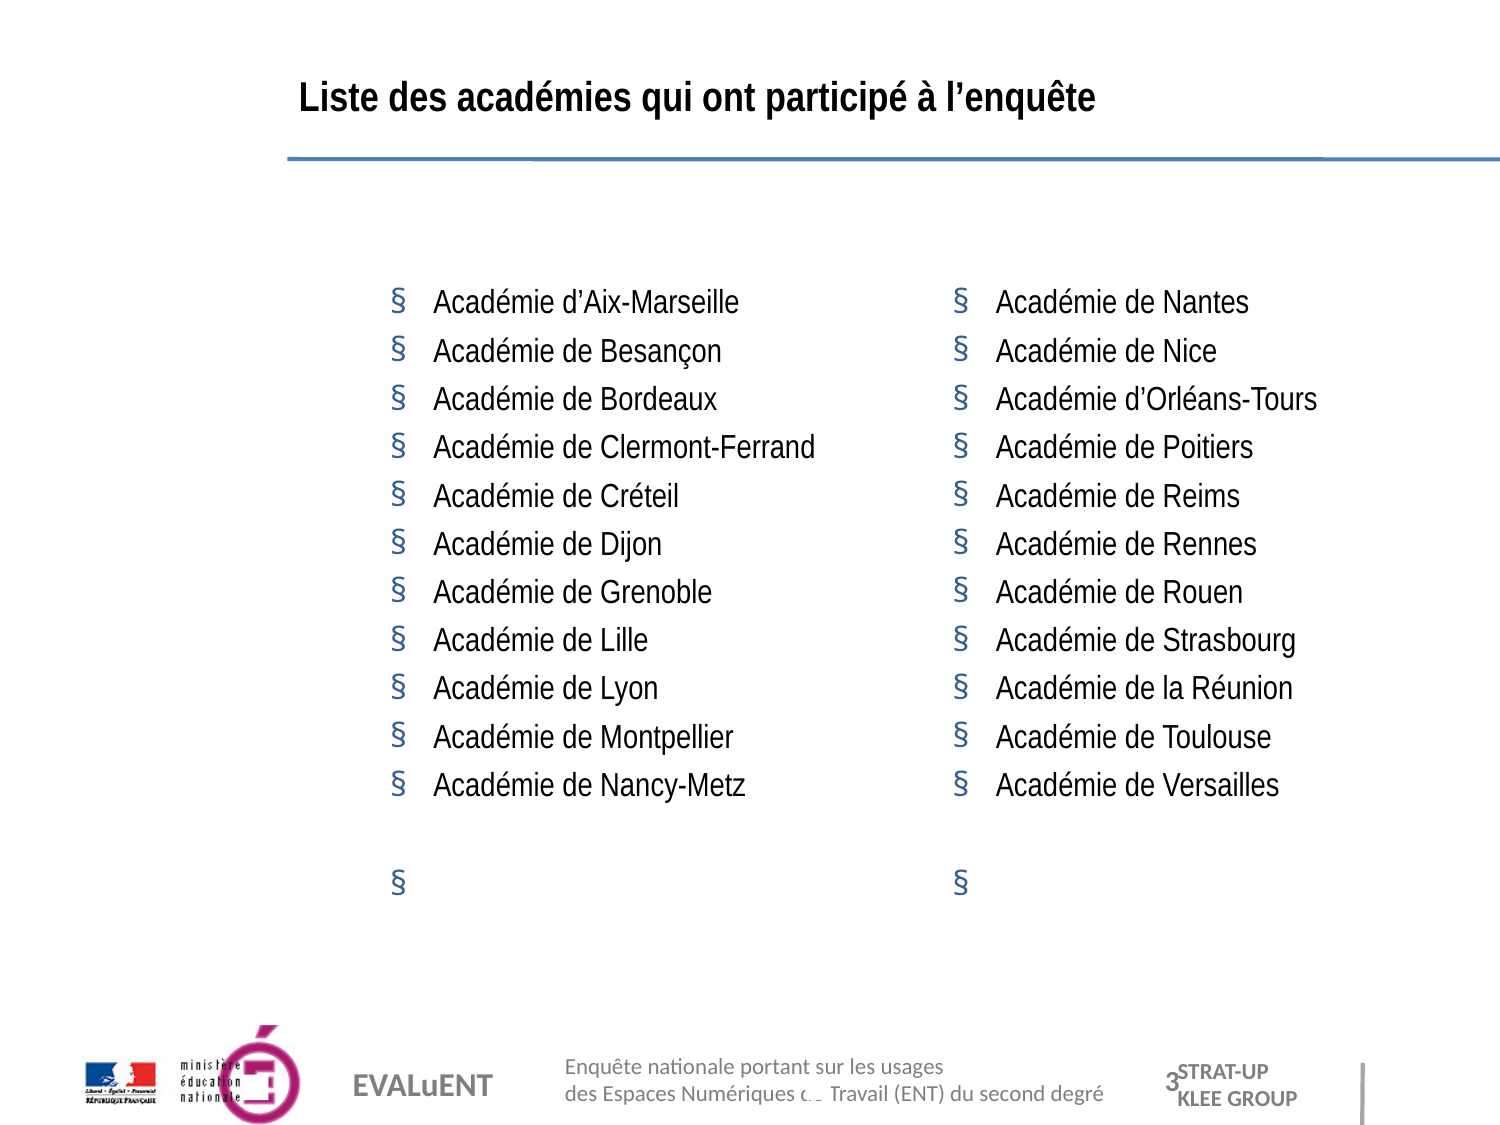

Liste des académies qui ont participé à l’enquête
Académie d’Aix-Marseille
Académie de Besançon
Académie de Bordeaux
Académie de Clermont-Ferrand
Académie de Créteil
Académie de Dijon
Académie de Grenoble
Académie de Lille
Académie de Lyon
Académie de Montpellier
Académie de Nancy-Metz
Académie de Nantes
Académie de Nice
Académie d’Orléans-Tours
Académie de Poitiers
Académie de Reims
Académie de Rennes
Académie de Rouen
Académie de Strasbourg
Académie de la Réunion
Académie de Toulouse
Académie de Versailles